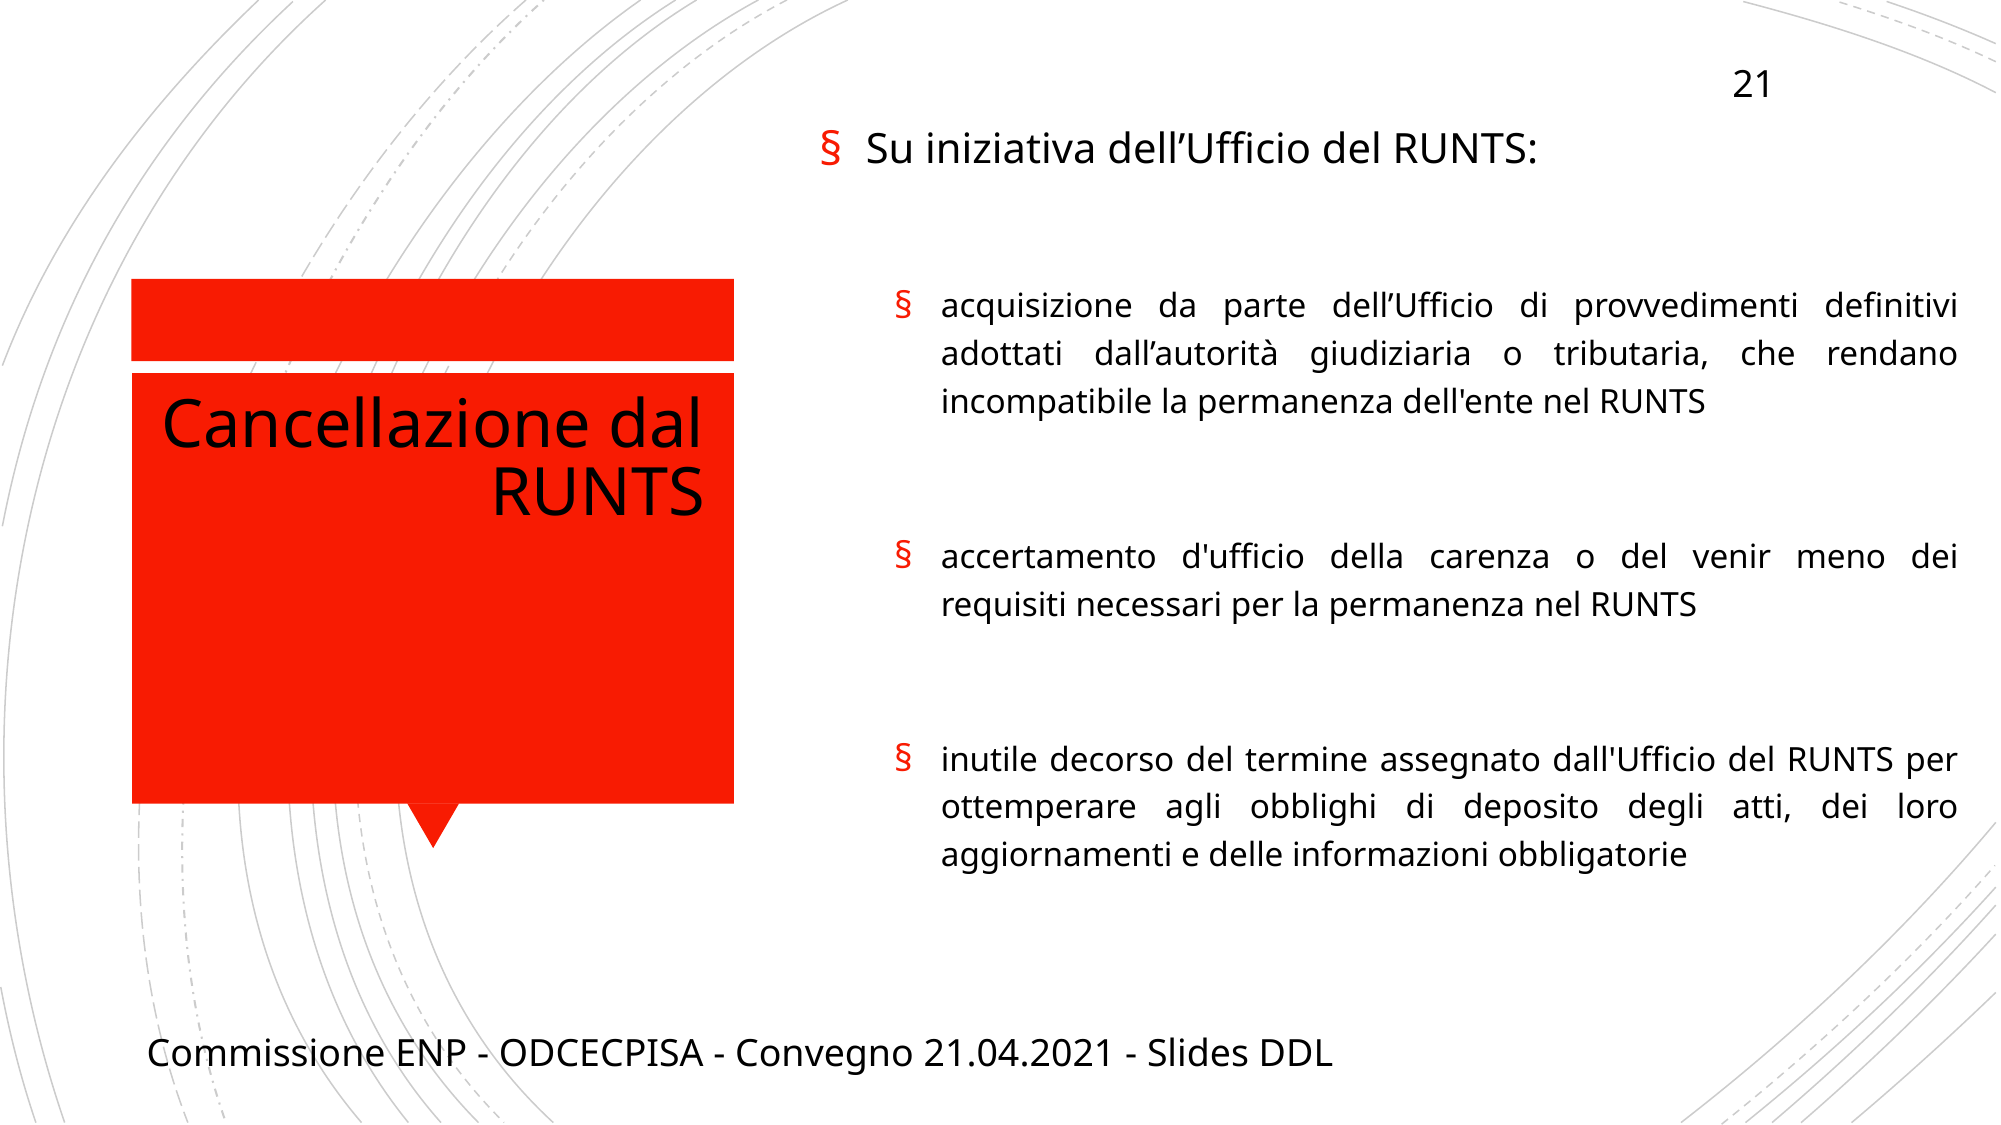

Su iniziativa dell’Ufficio del RUNTS:
acquisizione da parte dell’Ufficio di provvedimenti definitivi adottati dall’autorità giudiziaria o tributaria, che rendano incompatibile la permanenza dell'ente nel RUNTS
accertamento d'ufficio della carenza o del venir meno dei requisiti necessari per la permanenza nel RUNTS
inutile decorso del termine assegnato dall'Ufficio del RUNTS per ottemperare agli obblighi di deposito degli atti, dei loro aggiornamenti e delle informazioni obbligatorie
# Cancellazione dal RUNTS
Commissione ENP - ODCECPISA - Convegno 21.04.2021 - Slides DDL